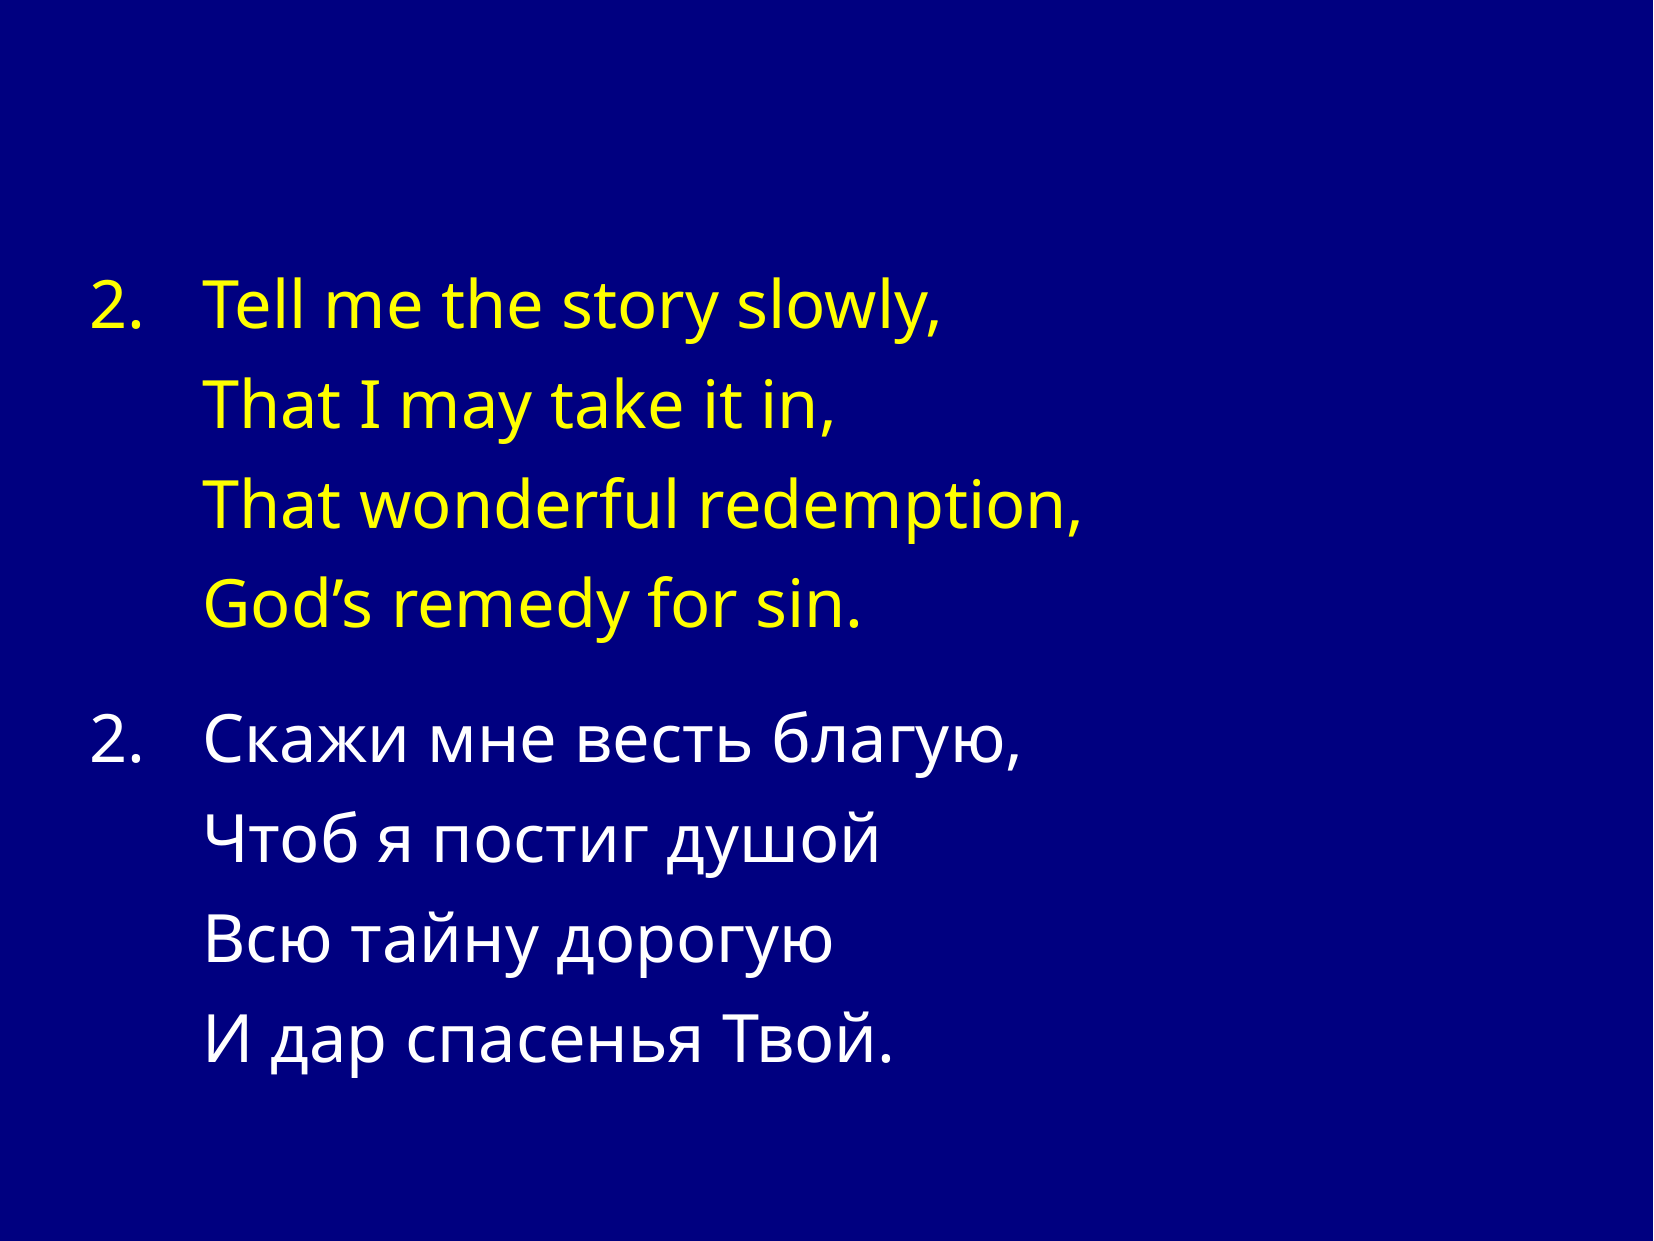

2.	Tell me the story slowly,
	That I may take it in,
	That wonderful redemption,
	God’s remedy for sin.
2.	Скажи мне весть благую,
	Чтоб я постиг душой
	Всю тайну дорогую
	И дар спасенья Твой.